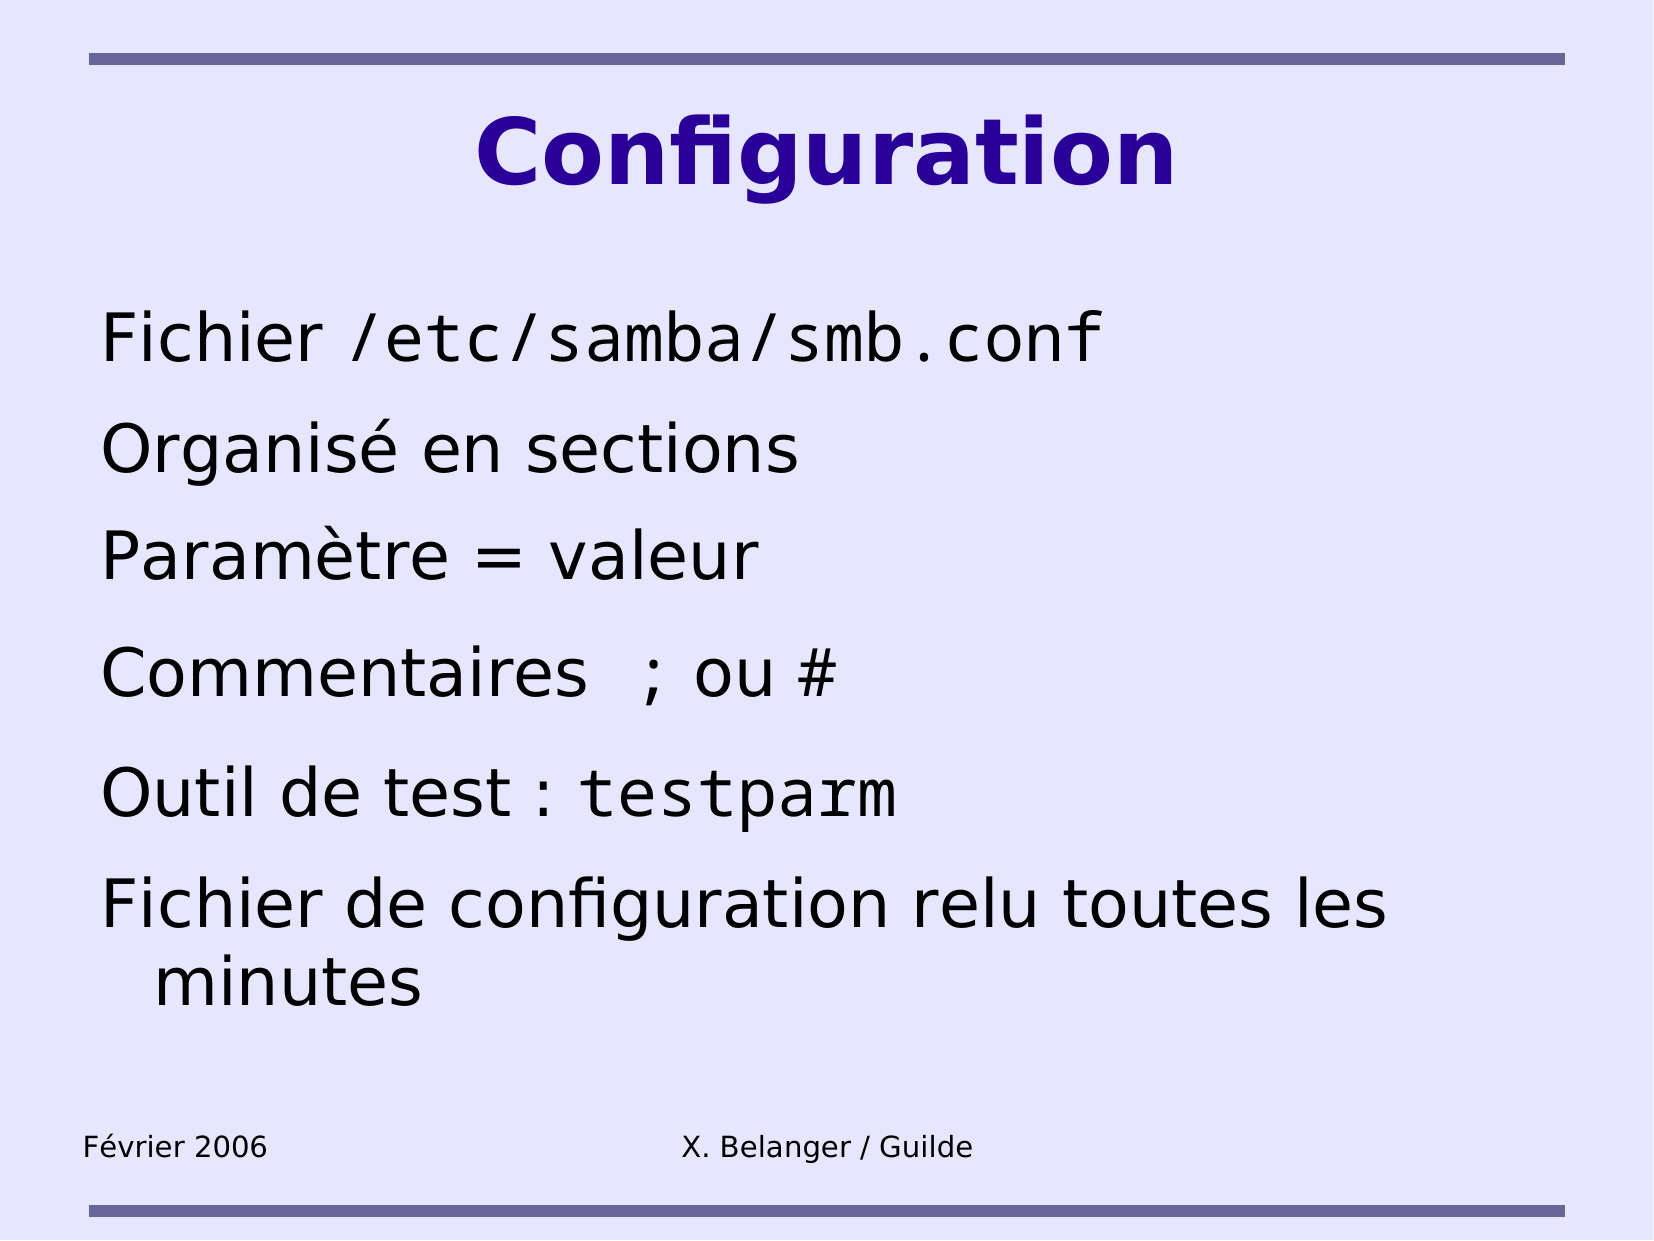

# Configuration
Fichier /etc/samba/smb.conf
Organisé en sections
Paramètre = valeur
Commentaires ; ou #
Outil de test : testparm
Fichier de configuration relu toutes les minutes